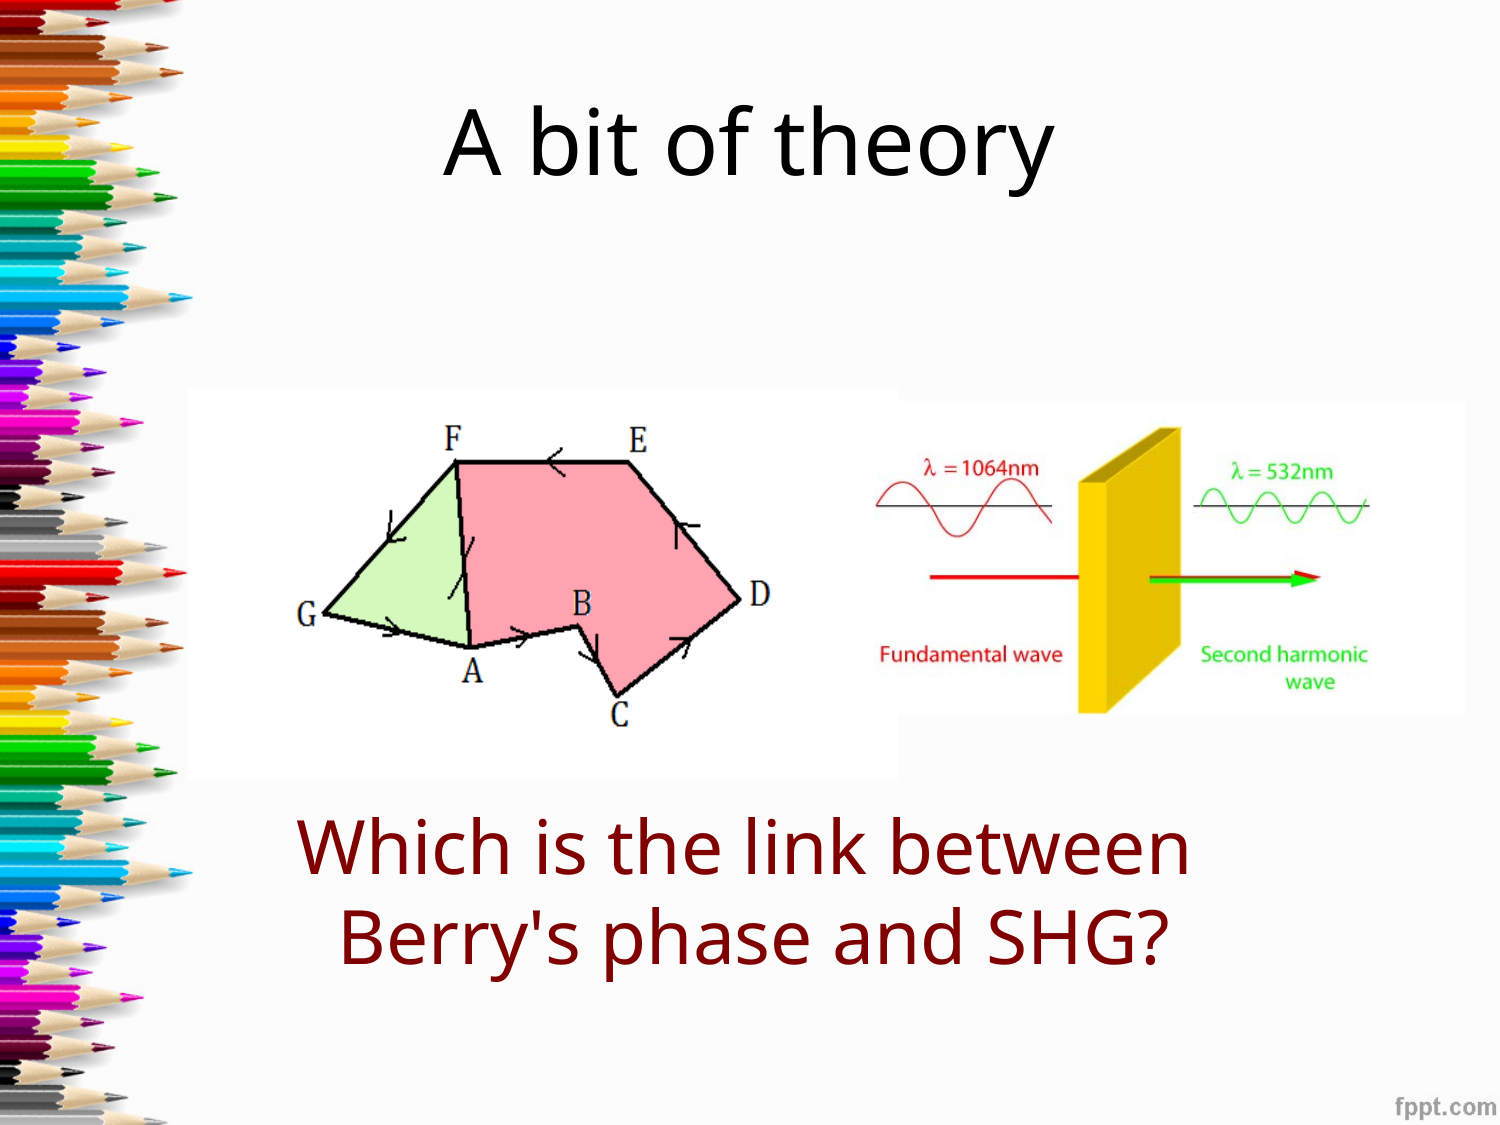

# A bit of theory
Which is the link between
Berry's phase and SHG?